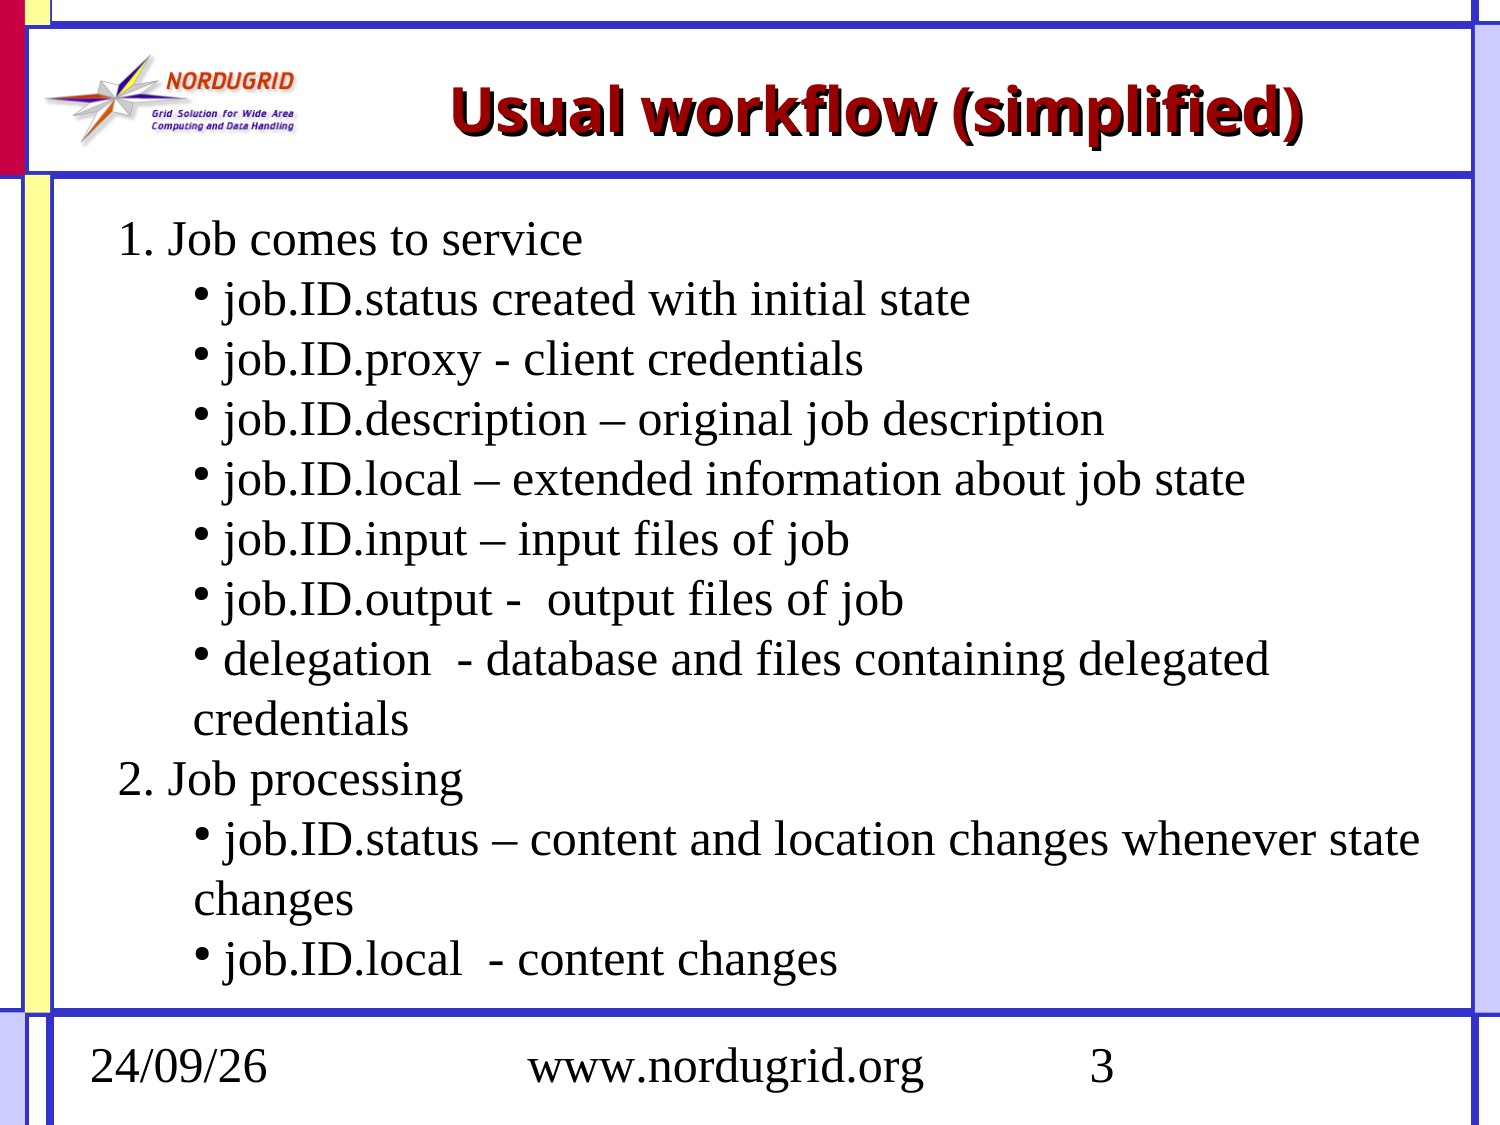

# Usual workflow (simplified)
 Job comes to service
 job.ID.status created with initial state
 job.ID.proxy - client credentials
 job.ID.description – original job description
 job.ID.local – extended information about job state
 job.ID.input – input files of job
 job.ID.output - output files of job
 delegation - database and files containing delegated credentials
 Job processing
 job.ID.status – content and location changes whenever state changes
 job.ID.local - content changes
www.nordugrid.org
3